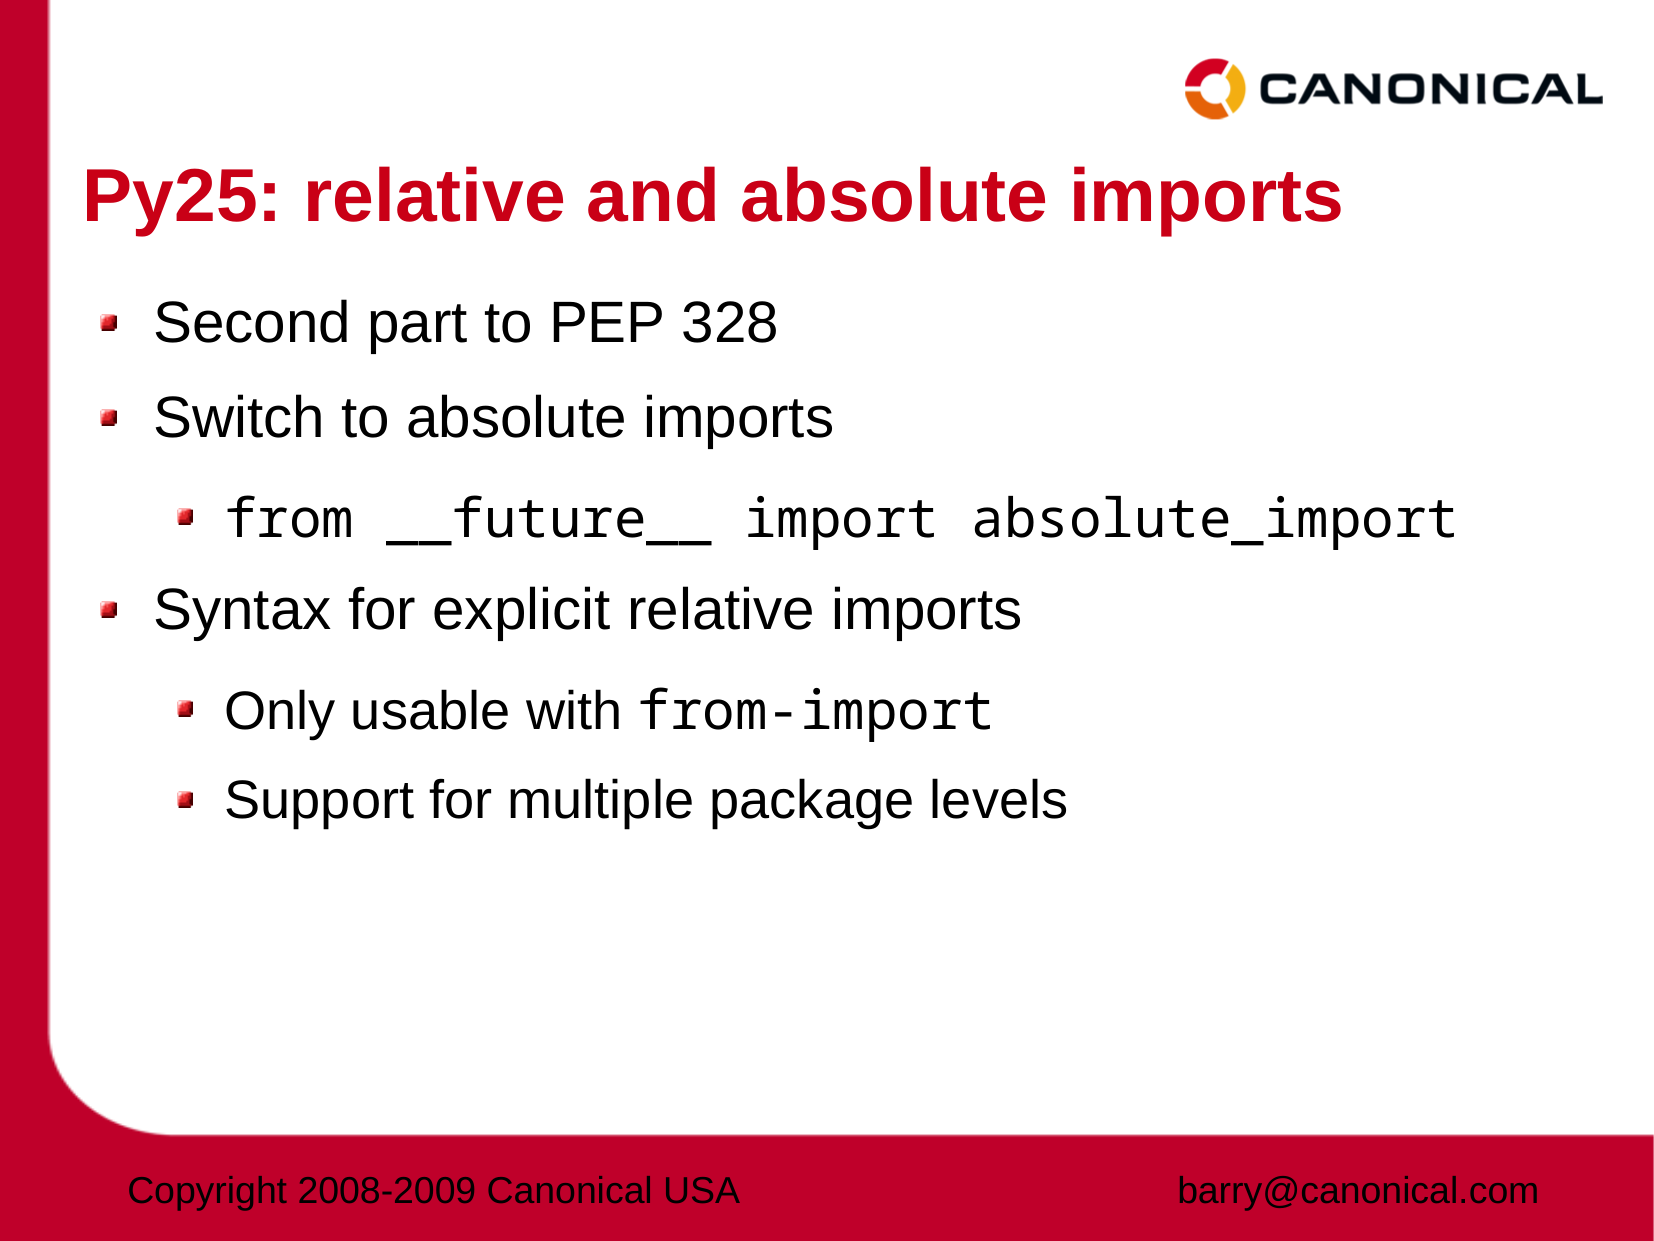

# Py25: relative and absolute imports
Second part to PEP 328
Switch to absolute imports
from __future__ import absolute_import
Syntax for explicit relative imports
Only usable with from-import
Support for multiple package levels